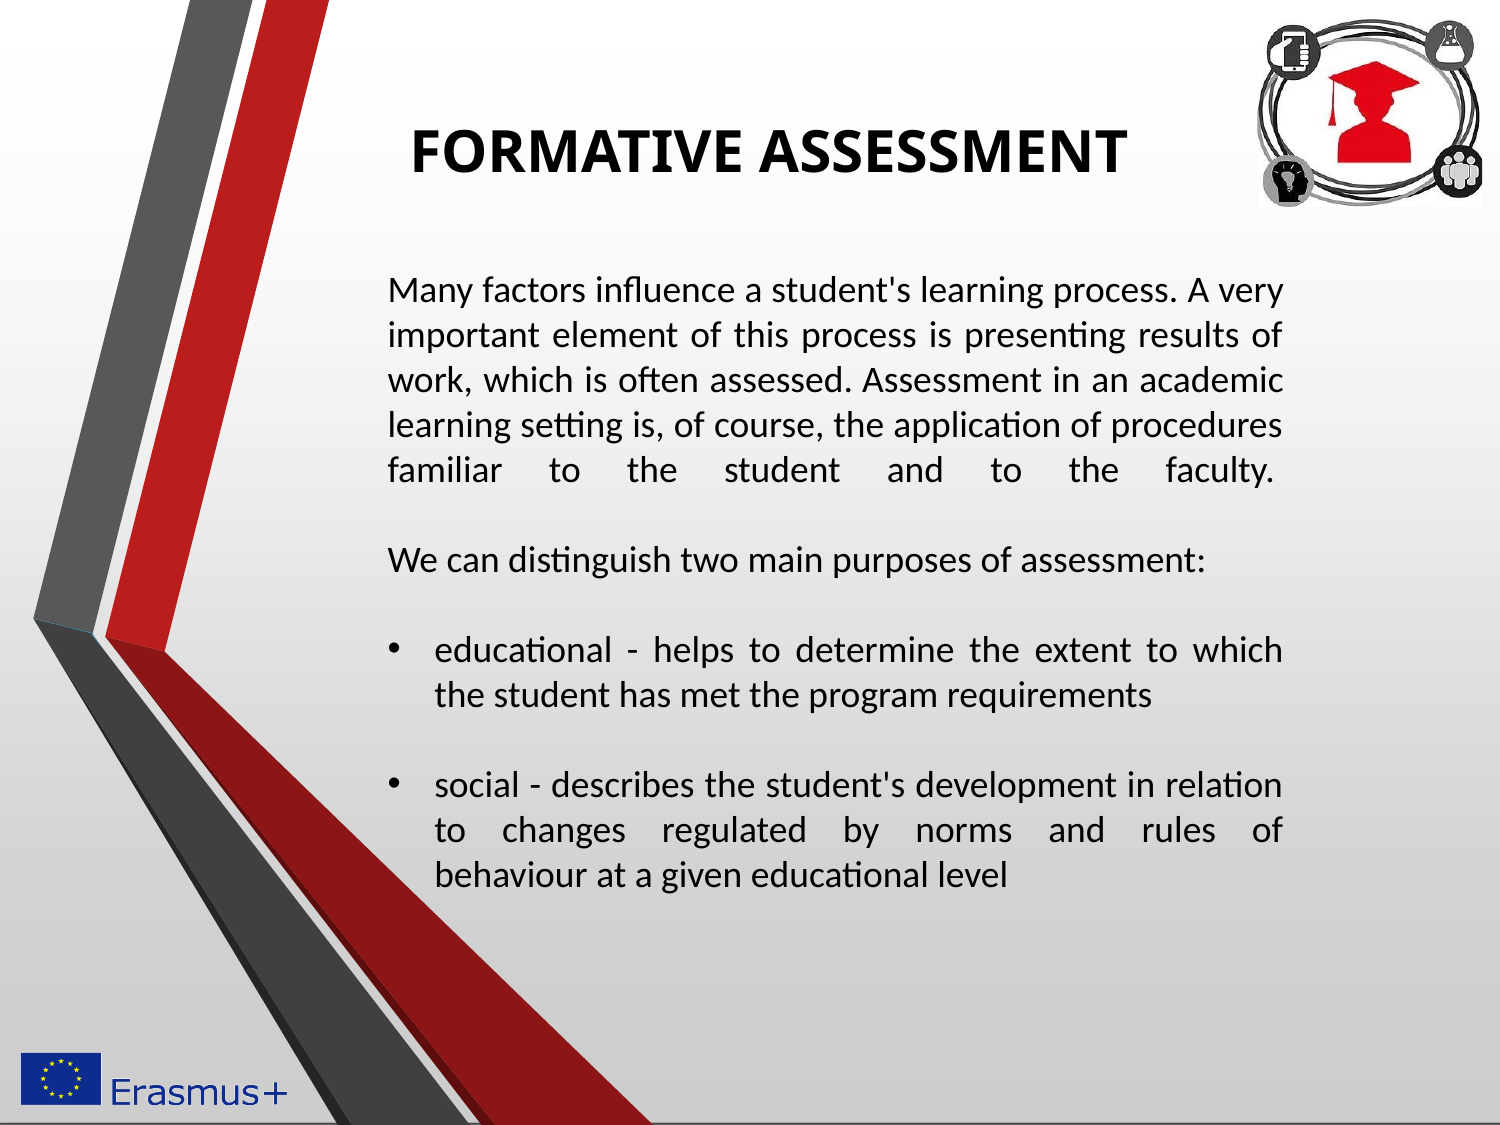

# FORMATIVE ASSESSMENT
Many factors influence a student's learning process. A very important element of this process is presenting results of work, which is often assessed. Assessment in an academic learning setting is, of course, the application of procedures familiar to the student and to the faculty. 
We can distinguish two main purposes of assessment:
educational - helps to determine the extent to which the student has met the program requirements
social - describes the student's development in relation to changes regulated by norms and rules of behaviour at a given educational level